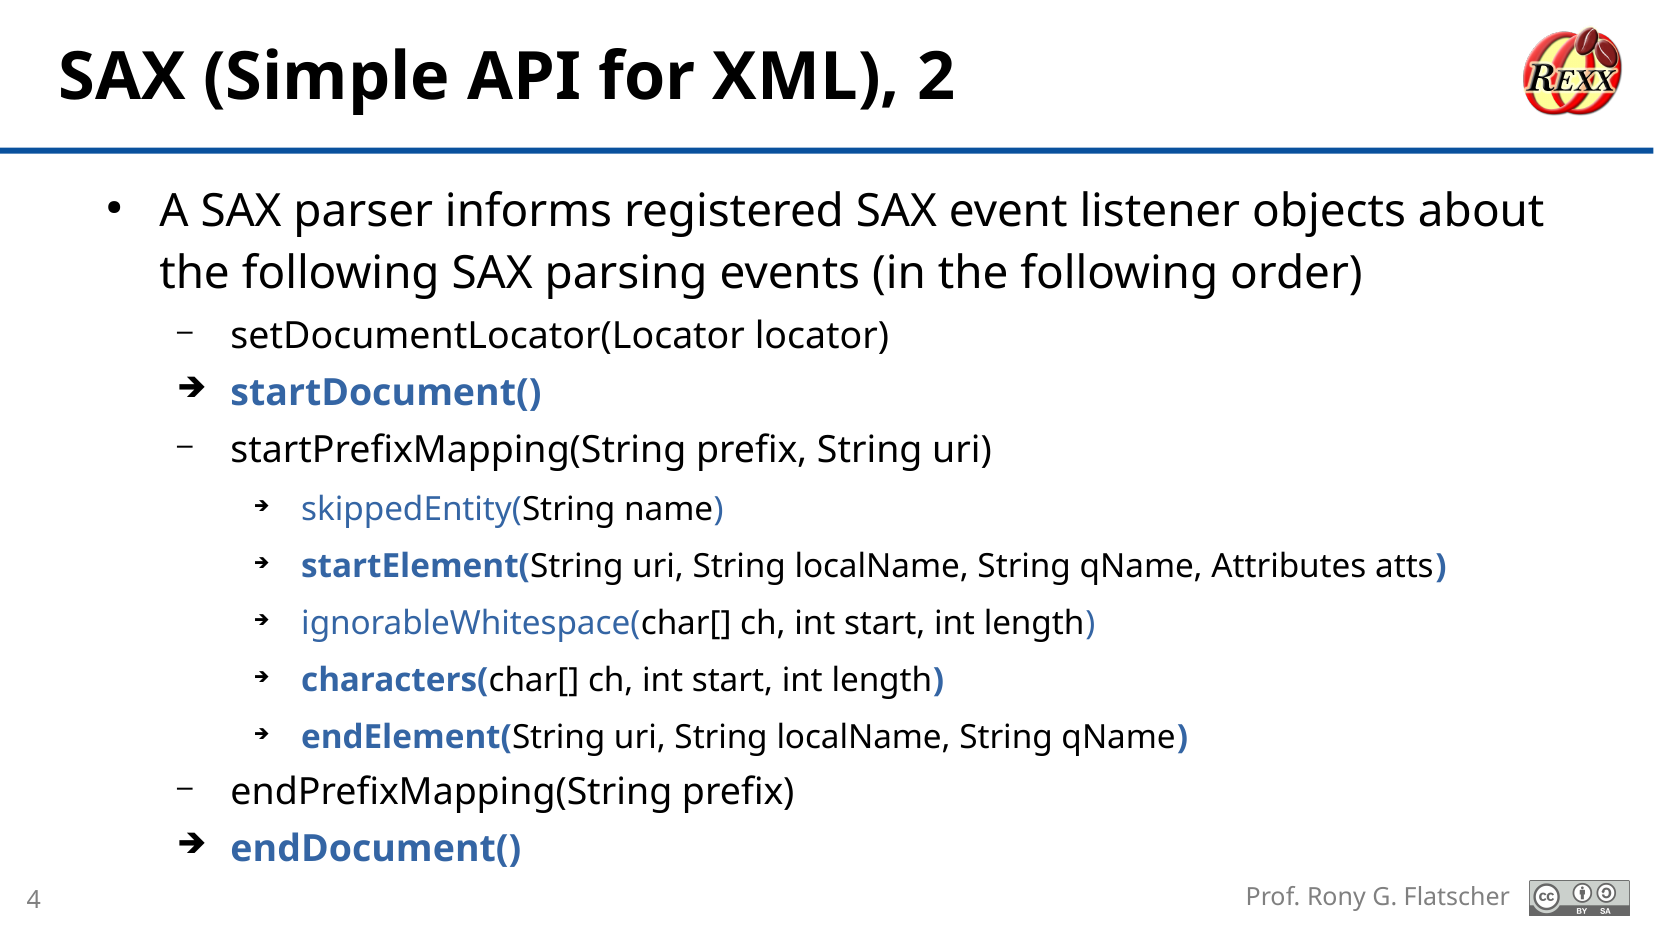

# SAX (Simple API for XML), 2
A SAX parser informs registered SAX event listener objects about the following SAX parsing events (in the following order)
setDocumentLocator(Locator locator)
startDocument()
startPrefixMapping(String prefix, String uri)
skippedEntity(String name)
startElement(String uri, String localName, String qName, Attributes atts)
ignorableWhitespace(char[] ch, int start, int length)
characters(char[] ch, int start, int length)
endElement(String uri, String localName, String qName)
endPrefixMapping(String prefix)
endDocument()